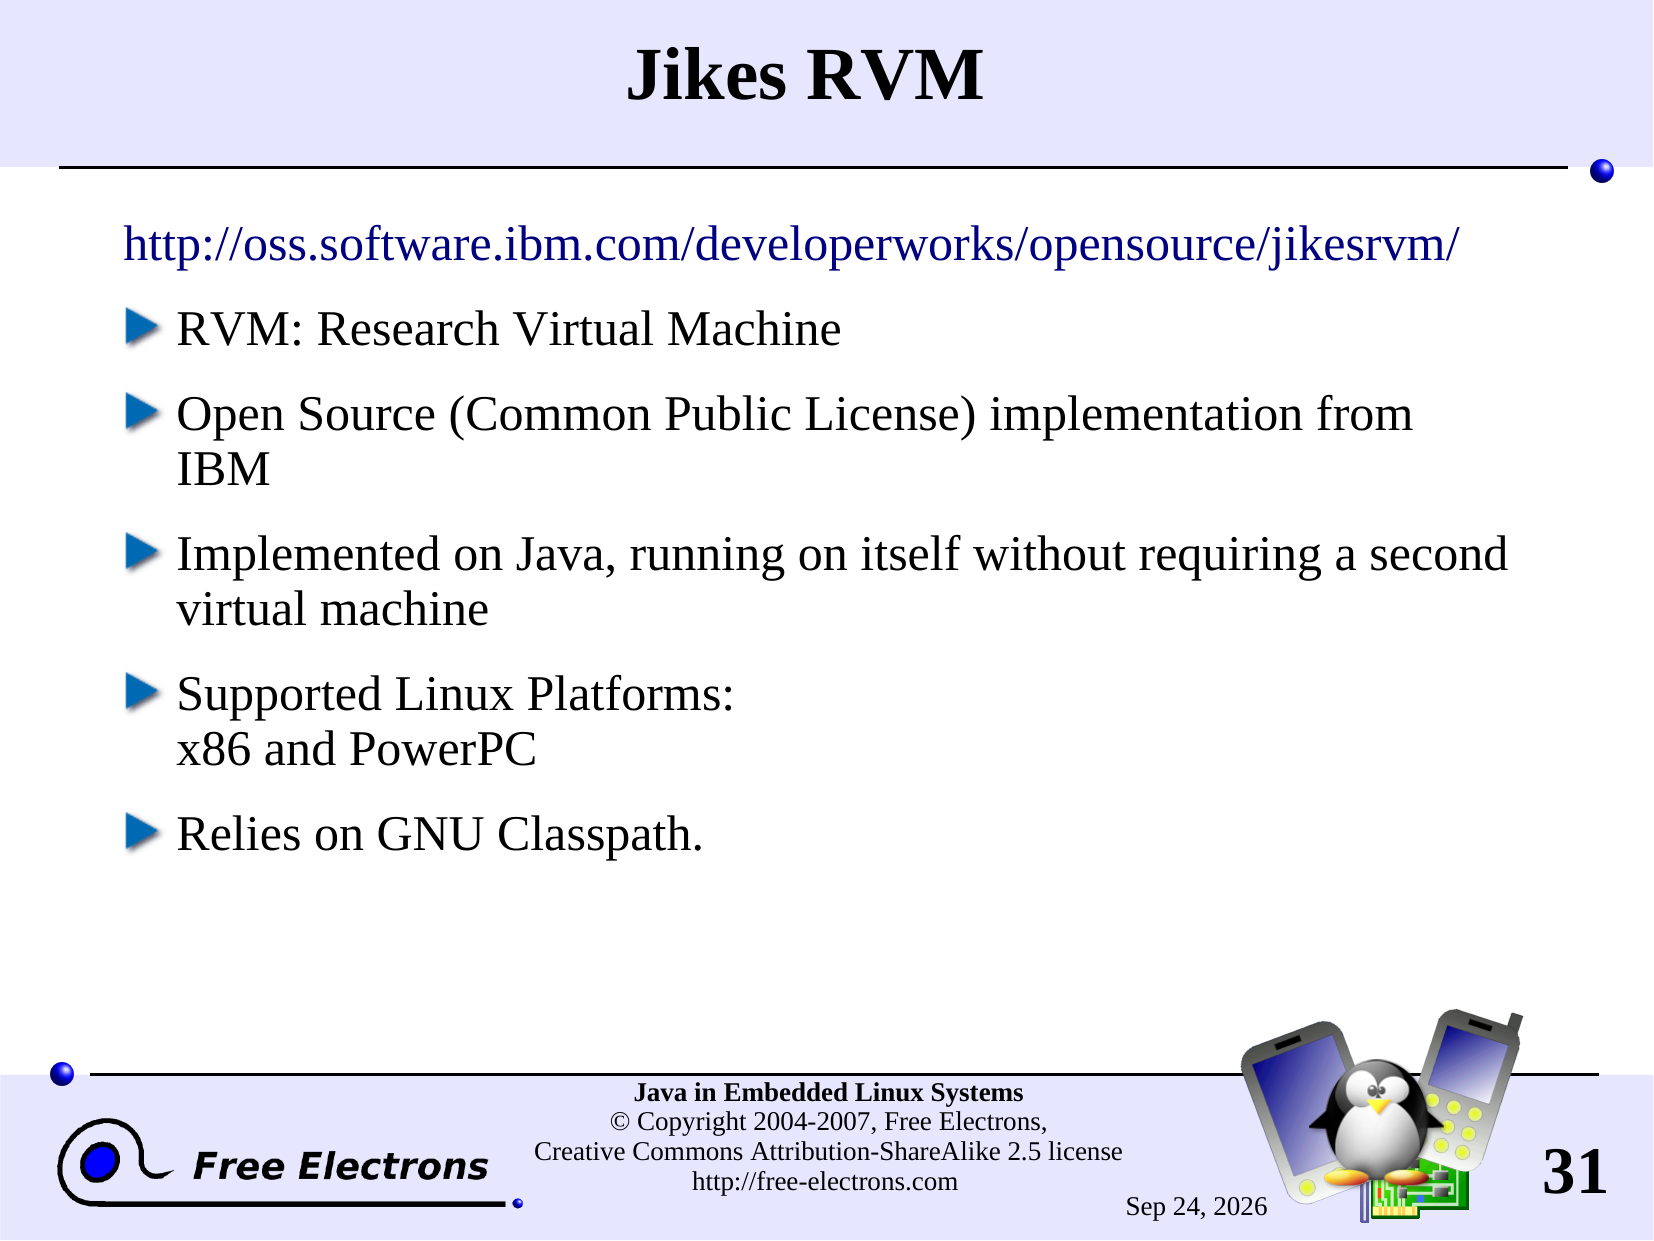

# Jikes RVM
http://oss.software.ibm.com/developerworks/opensource/jikesrvm/
RVM: Research Virtual Machine
Open Source (Common Public License) implementation from IBM
Implemented on Java, running on itself without requiring a second virtual machine
Supported Linux Platforms:
x86 and PowerPC
Relies on GNU Classpath.